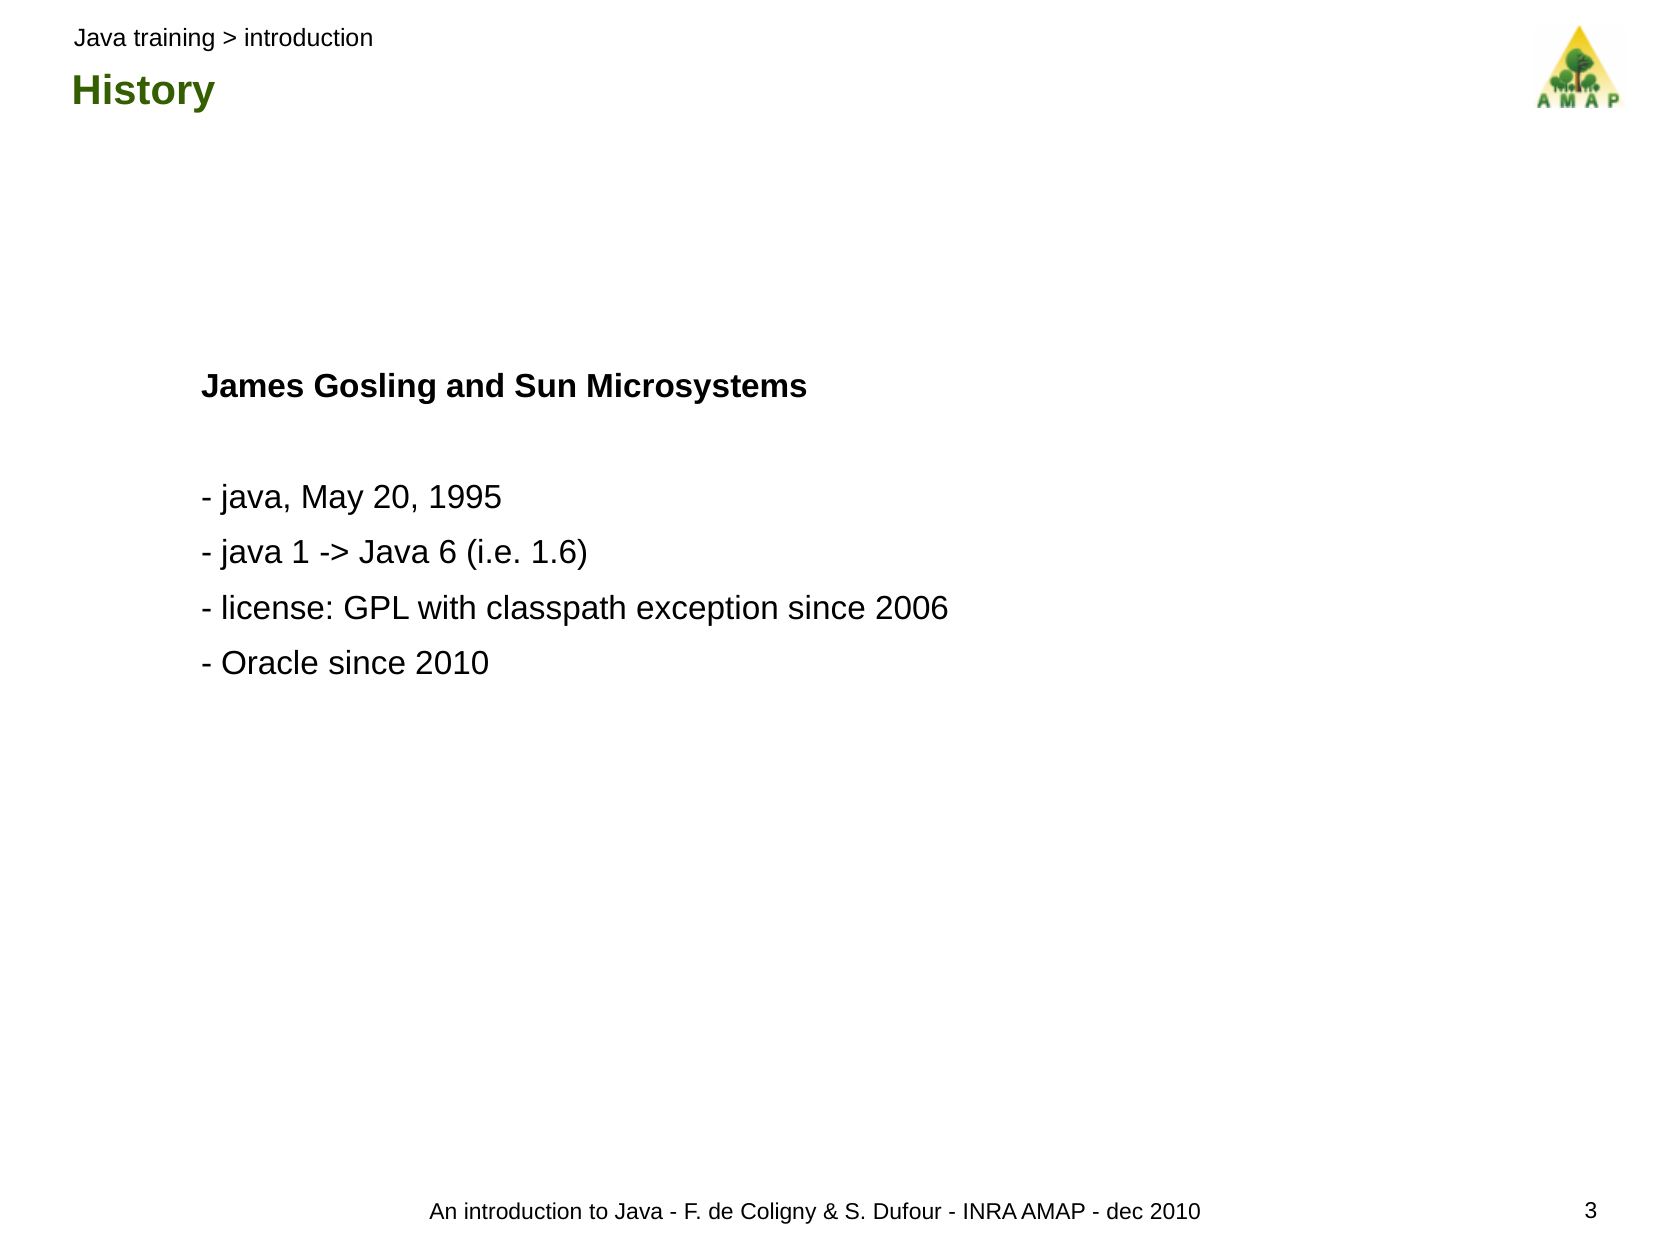

Java training > introduction
History
James Gosling and Sun Microsystems
- java, May 20, 1995
- java 1 -> Java 6 (i.e. 1.6)
- license: GPL with classpath exception since 2006
- Oracle since 2010
3